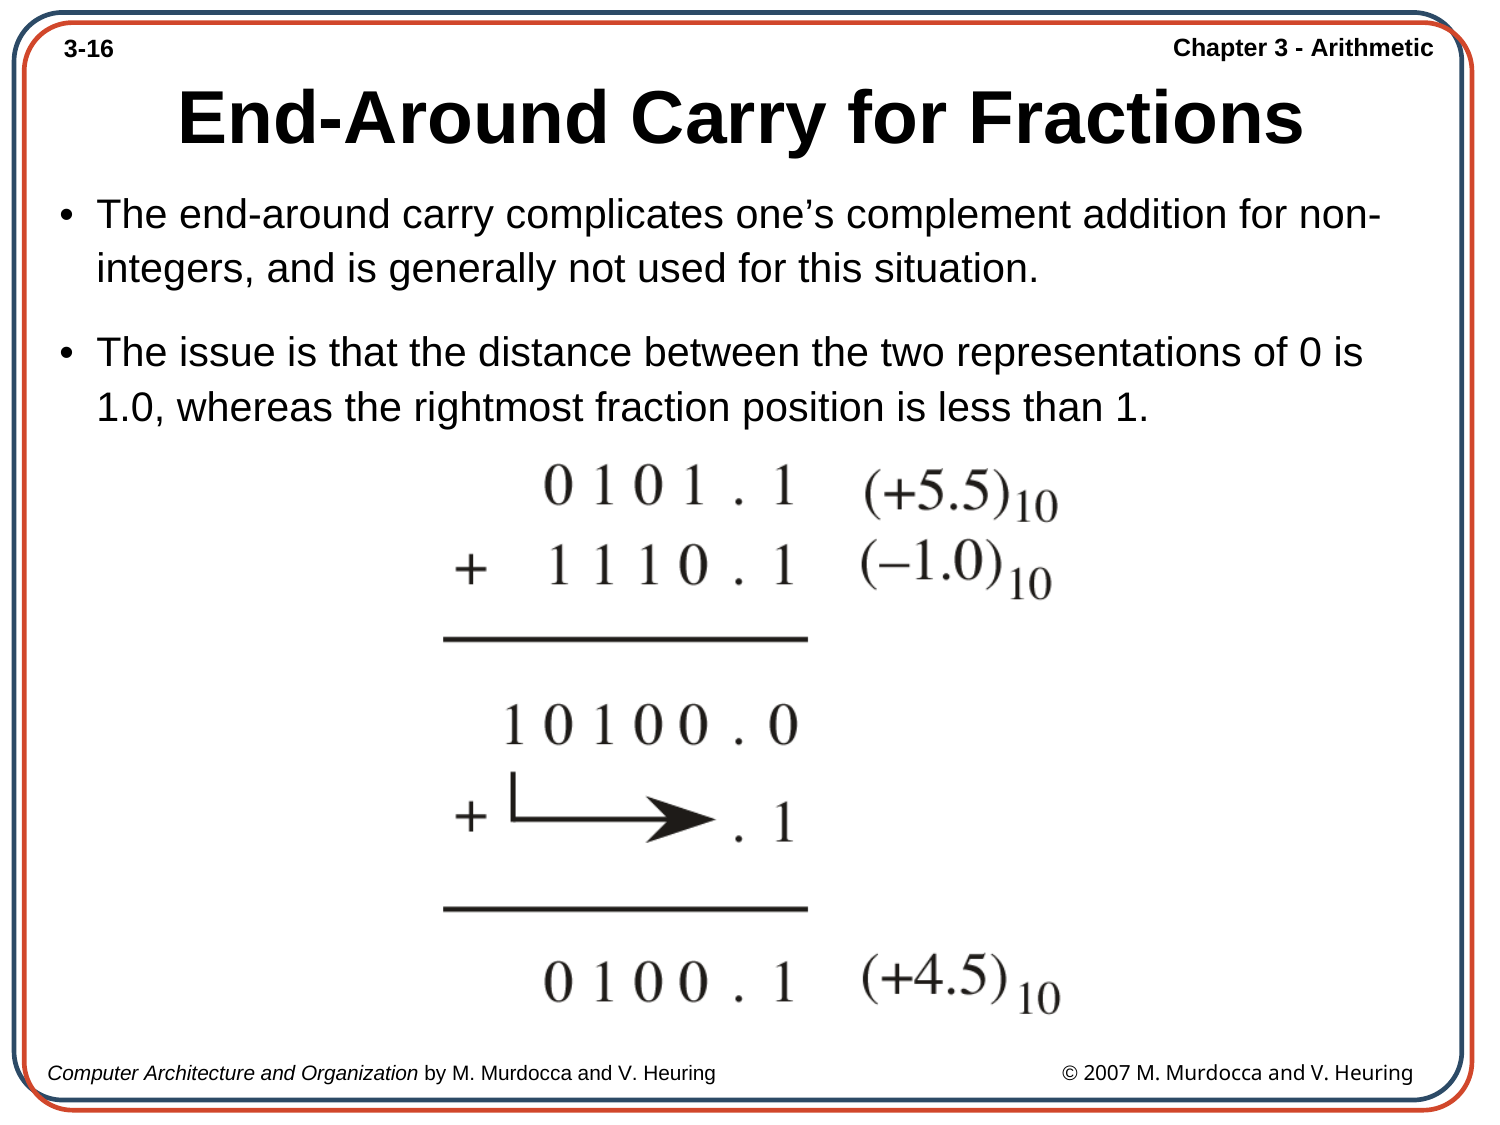

# End-Around Carry for Fractions
•	The end-around carry complicates one’s complement addition for non-integers, and is generally not used for this situation.
•	The issue is that the distance between the two representations of 0 is 1.0, whereas the rightmost fraction position is less than 1.